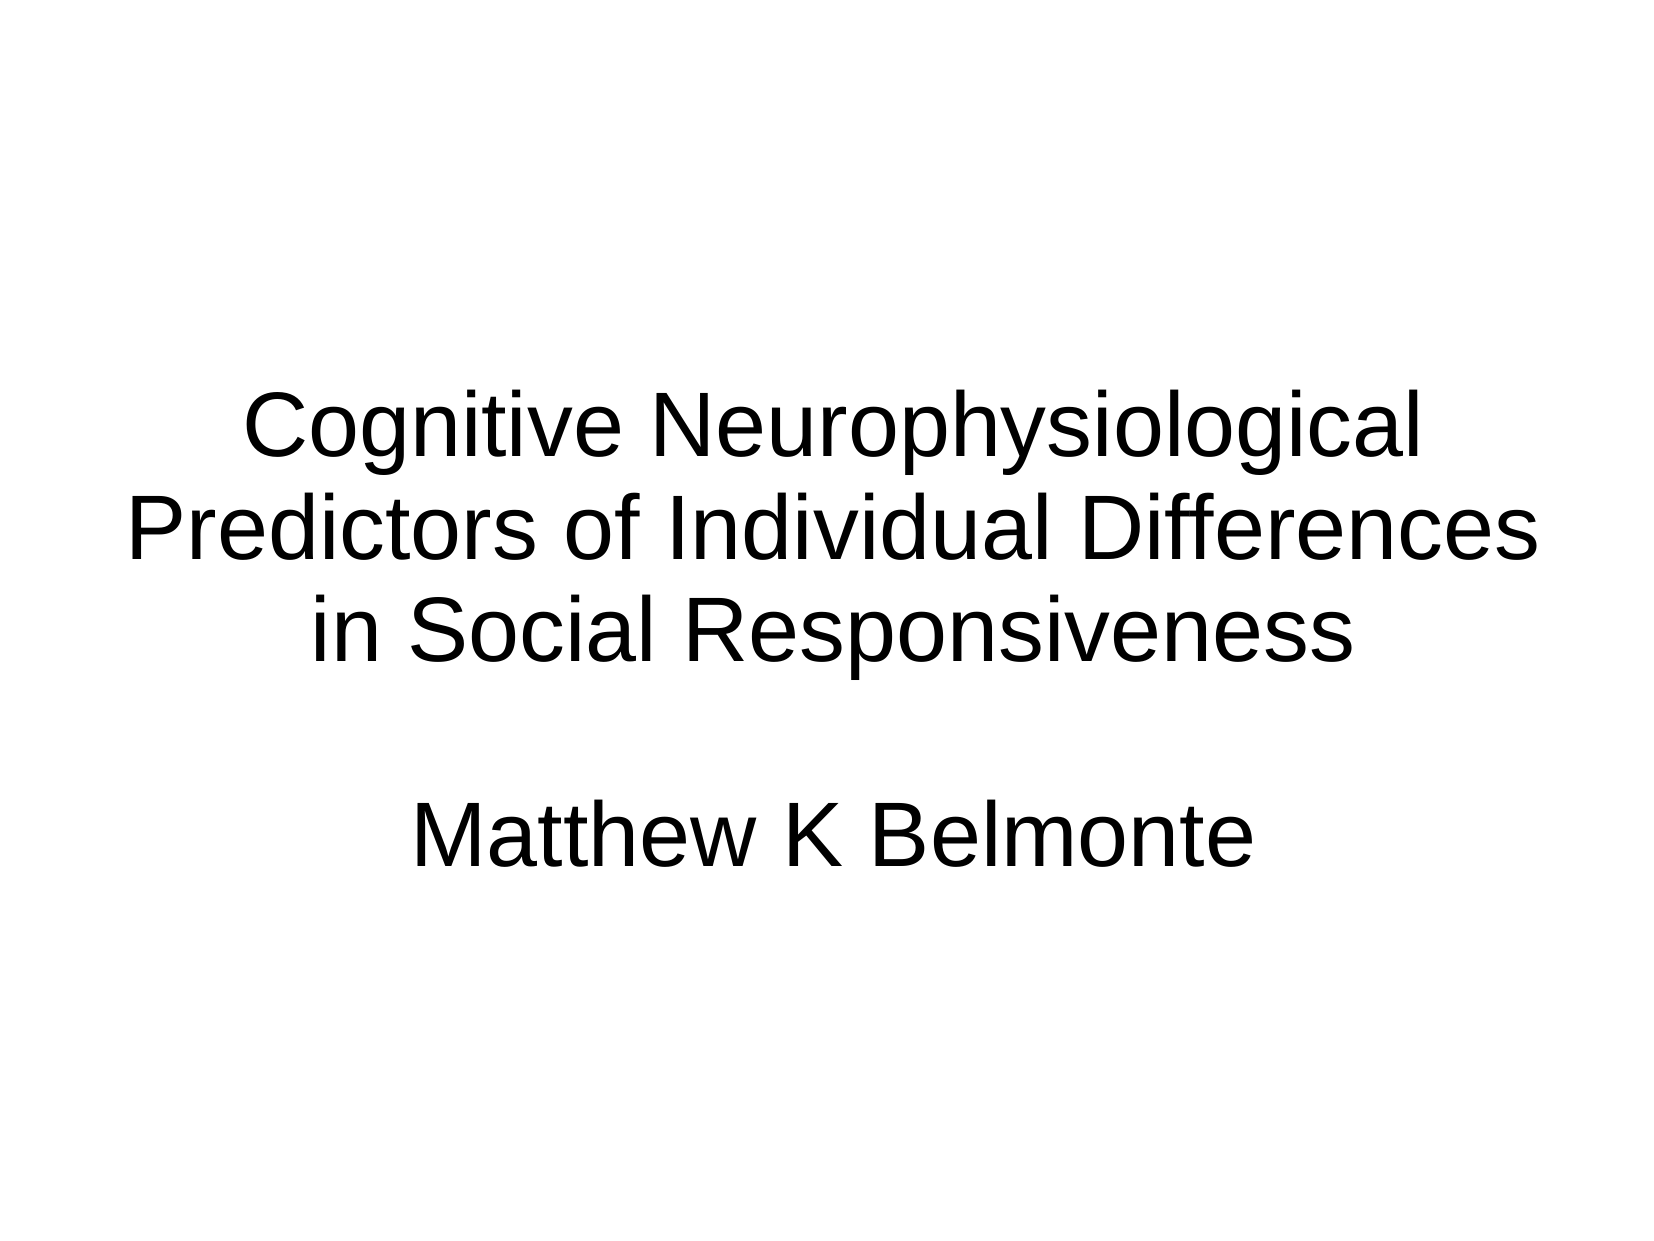

# Cognitive Neurophysiological Predictors of Individual Differences in Social Responsiveness Matthew K Belmonte